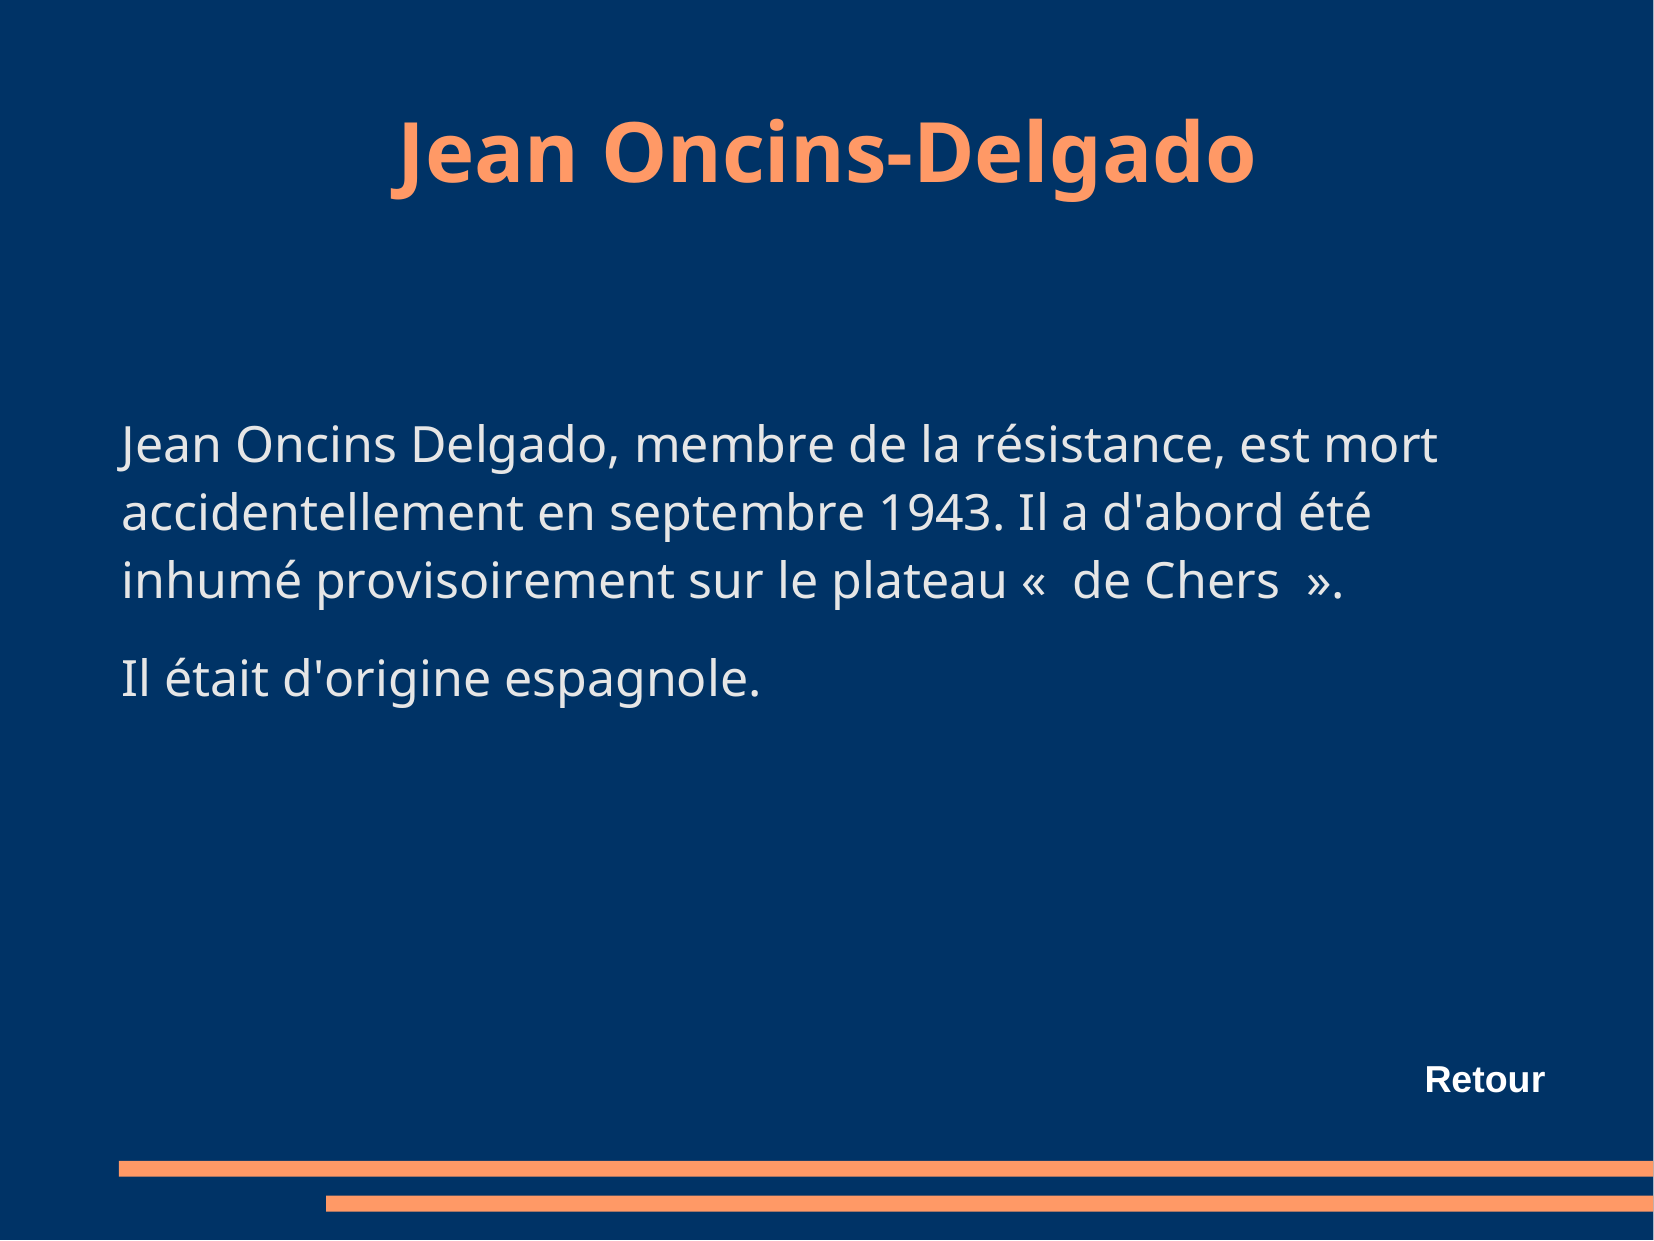

# Jean Oncins-Delgado
Jean Oncins Delgado, membre de la résistance, est mort accidentellement en septembre 1943. Il a d'abord été inhumé provisoirement sur le plateau «  de Chers  ».
Il était d'origine espagnole.
Retour